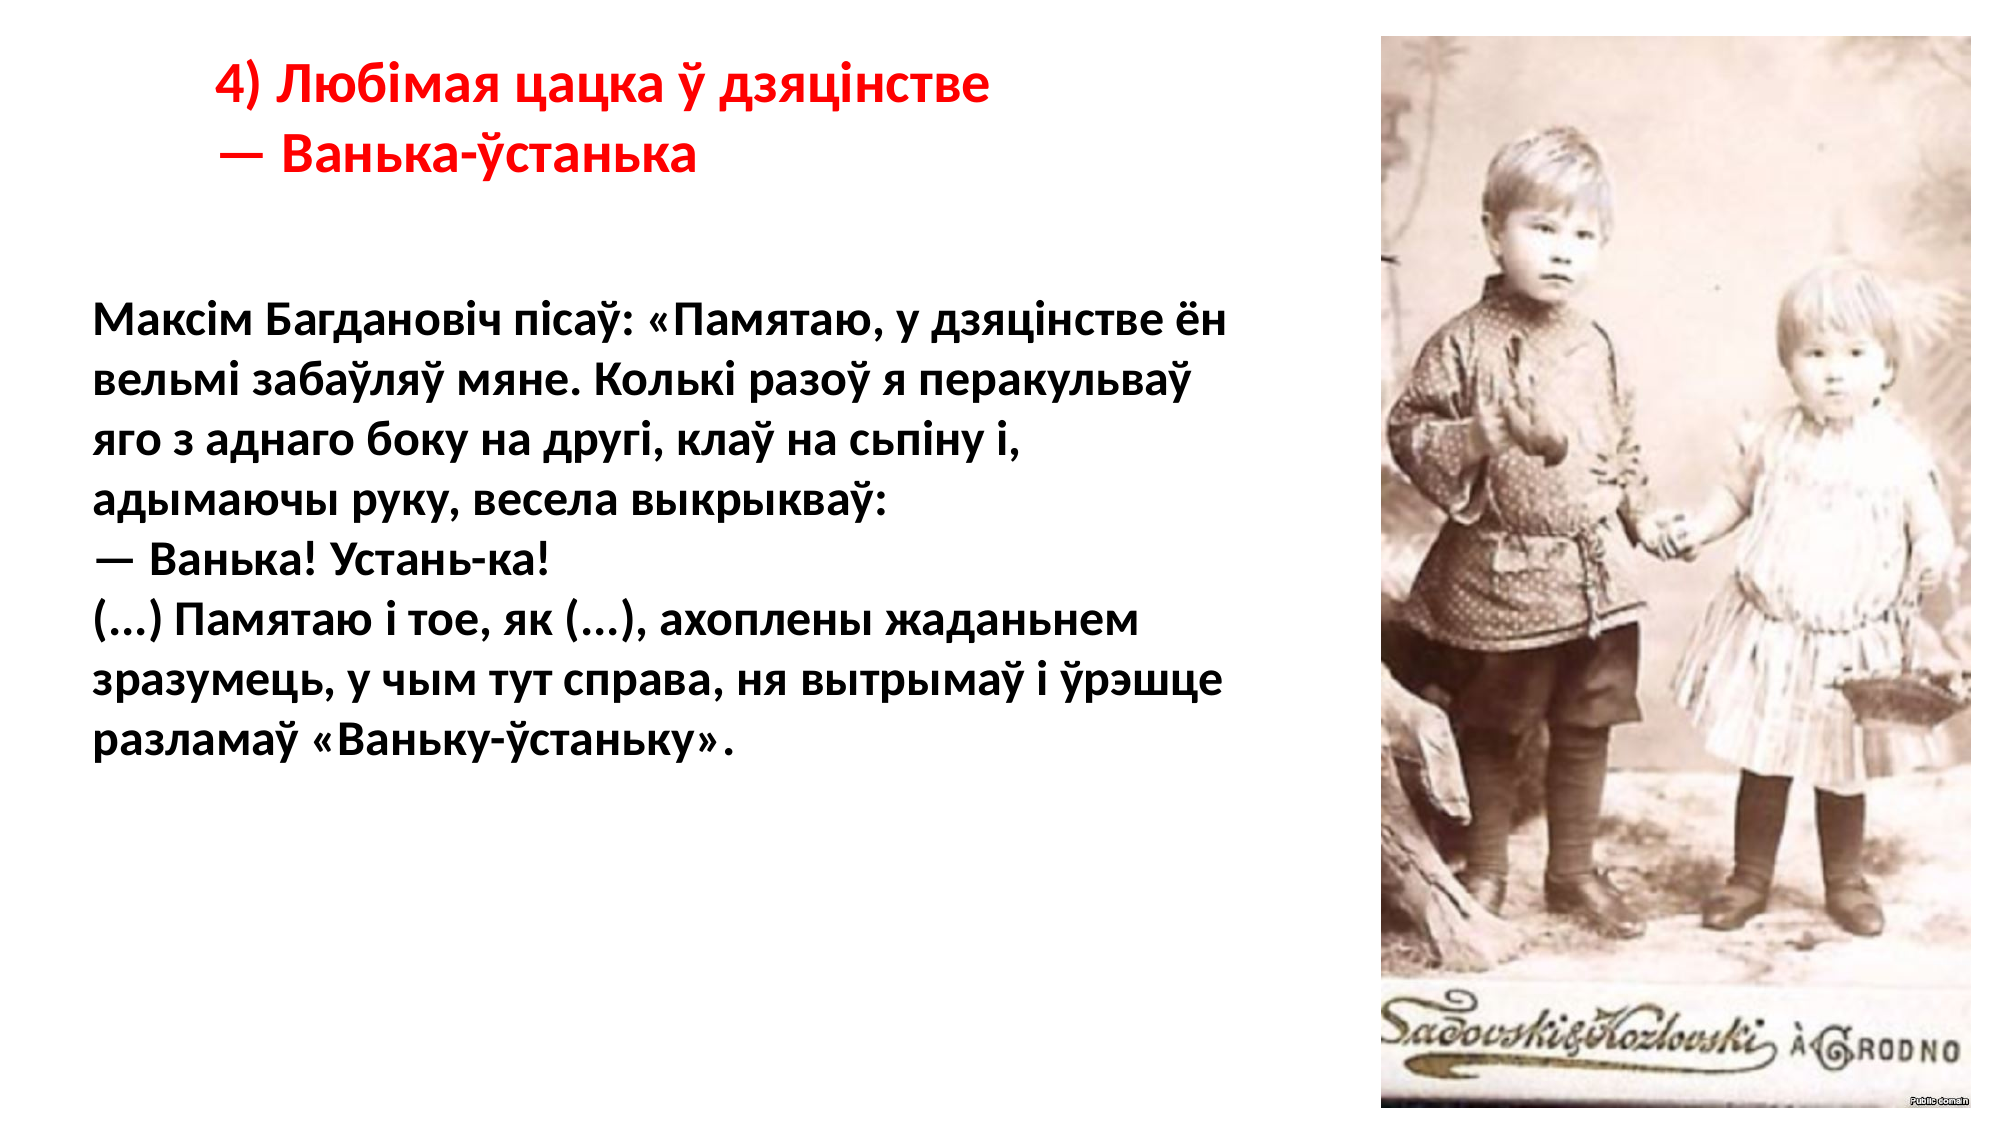

4) Любімая цацка ў дзяцінстве
— Ванька-ўстанька
Максім Багдановіч пісаў: «Памятаю, у дзяцінстве ён вельмі забаўляў мяне. Колькі разоў я перакульваў яго з аднаго боку на другі, клаў на сьпіну і, адымаючы руку, весела выкрыкваў:
— Ванька! Устань-ка!
(...) Памятаю і тое, як (...), ахоплены жаданьнем зразумець, у чым тут справа, ня вытрымаў і ўрэшце разламаў «Ваньку-ўстаньку».